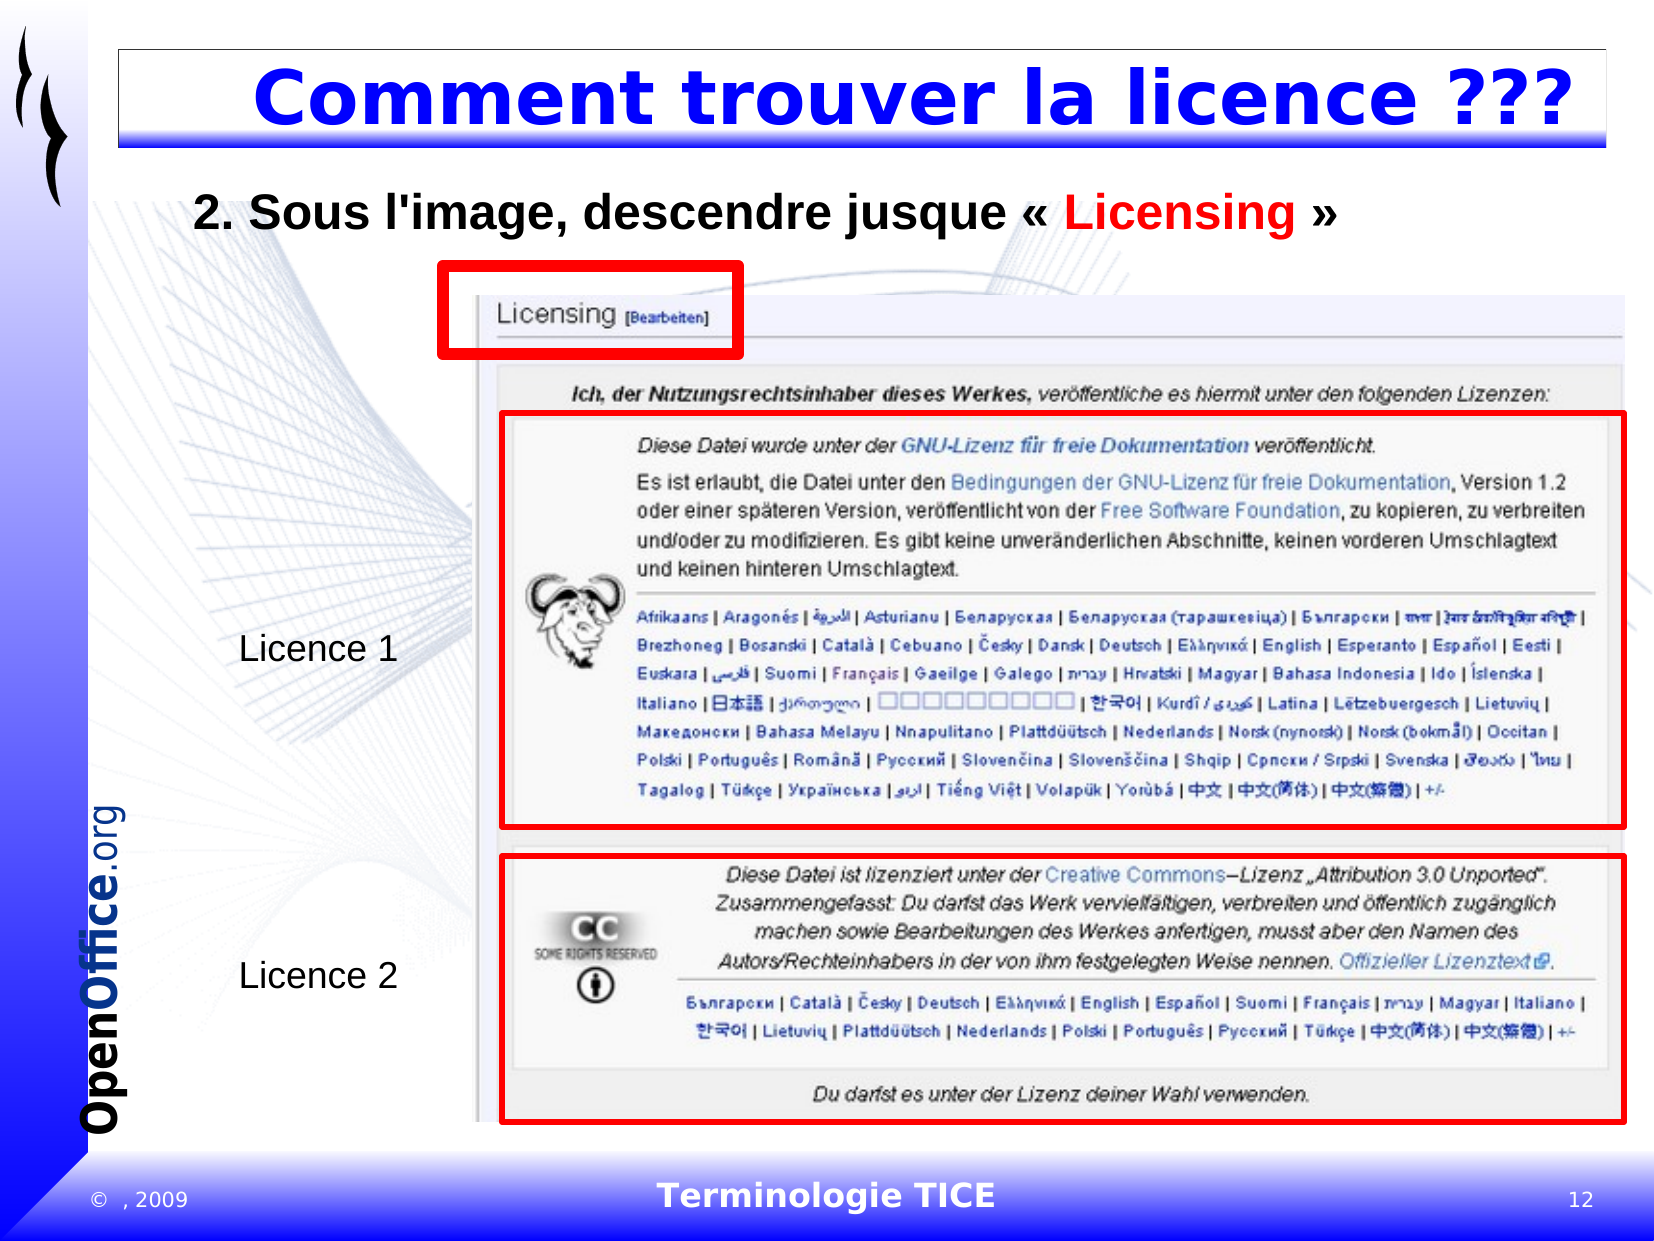

# Comment trouver la licence ???
2. Sous l'image, descendre jusque « Licensing »
Licence 1
Licence 2